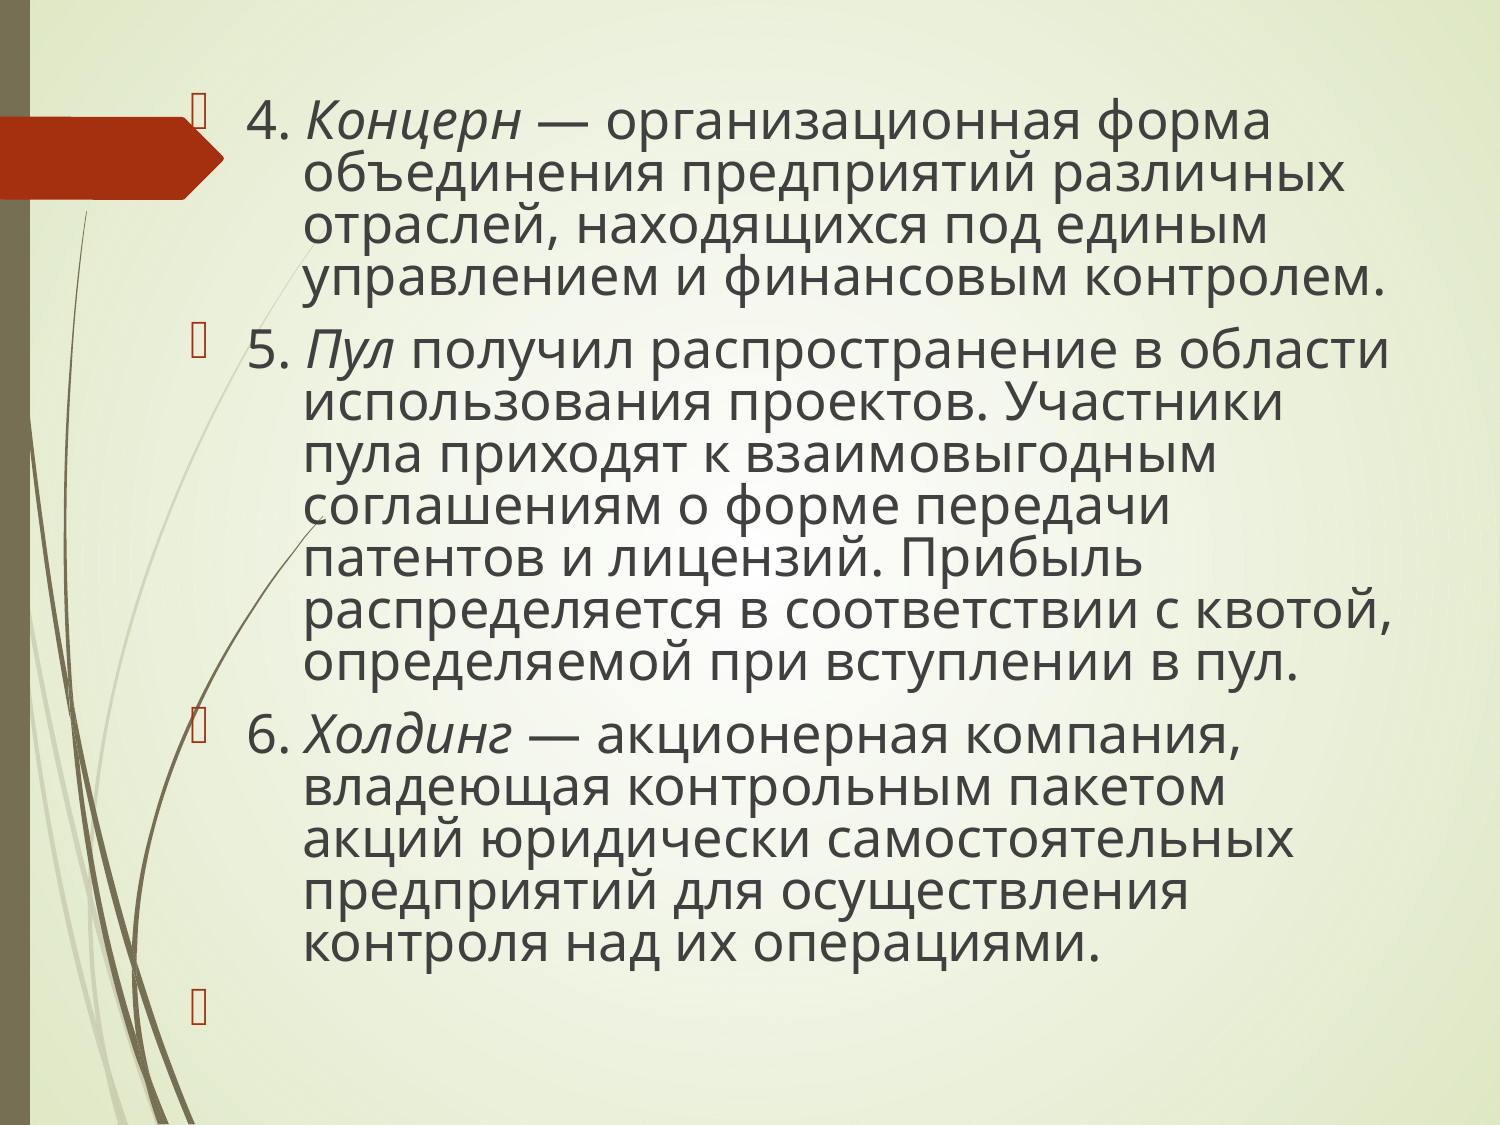

# 4. Концерн — организационная форма объединения предприятий различных отраслей, находящихся под единым управлением и финансовым контролем.
5. Пул получил распространение в области использования проектов. Участники пула приходят к взаимовыгодным соглашениям о форме передачи патентов и лицензий. Прибыль распределяется в соответствии с квотой, определяемой при вступлении в пул.
6. Холдинг — акционерная компания, владеющая контрольным пакетом акций юридически самостоятельных предприятий для осуществления контроля над их операциями.